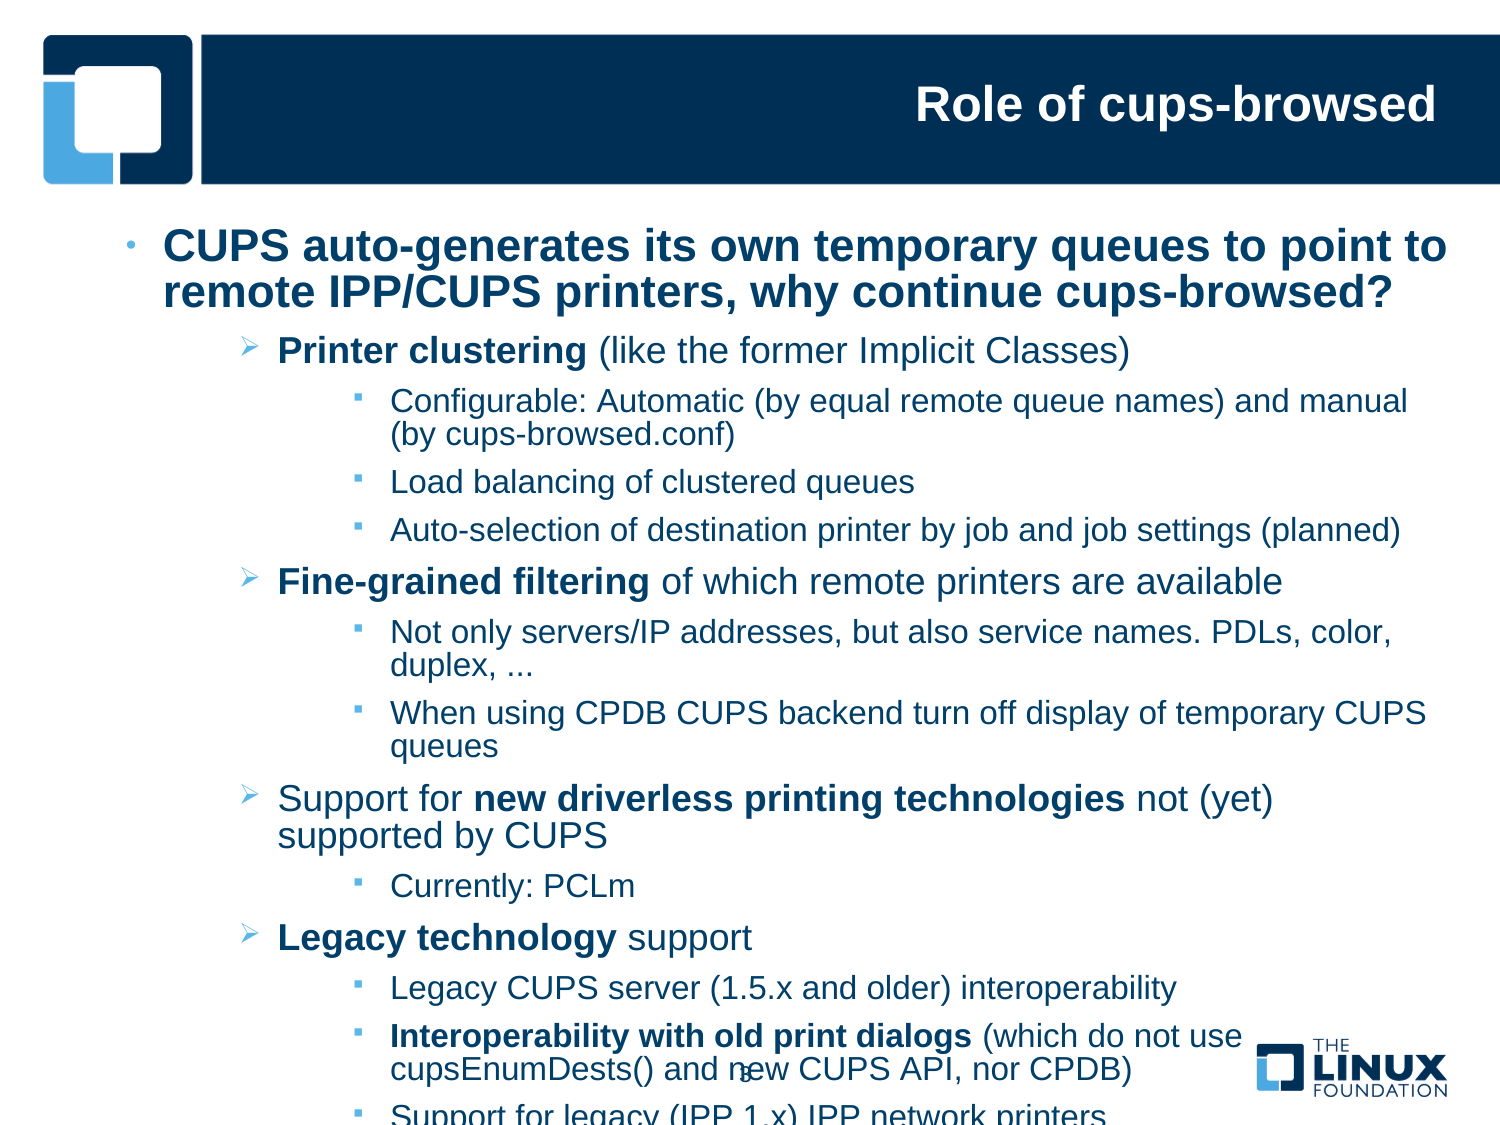

# Role of cups-browsed
CUPS auto-generates its own temporary queues to point to remote IPP/CUPS printers, why continue cups-browsed?
Printer clustering (like the former Implicit Classes)
Configurable: Automatic (by equal remote queue names) and manual (by cups-browsed.conf)
Load balancing of clustered queues
Auto-selection of destination printer by job and job settings (planned)
Fine-grained filtering of which remote printers are available
Not only servers/IP addresses, but also service names. PDLs, color, duplex, ...
When using CPDB CUPS backend turn off display of temporary CUPS queues
Support for new driverless printing technologies not (yet) supported by CUPS
Currently: PCLm
Legacy technology support
Legacy CUPS server (1.5.x and older) interoperability
Interoperability with old print dialogs (which do not use cupsEnumDests() and new CUPS API, nor CPDB)
Support for legacy (IPP 1.x) IPP network printers
3